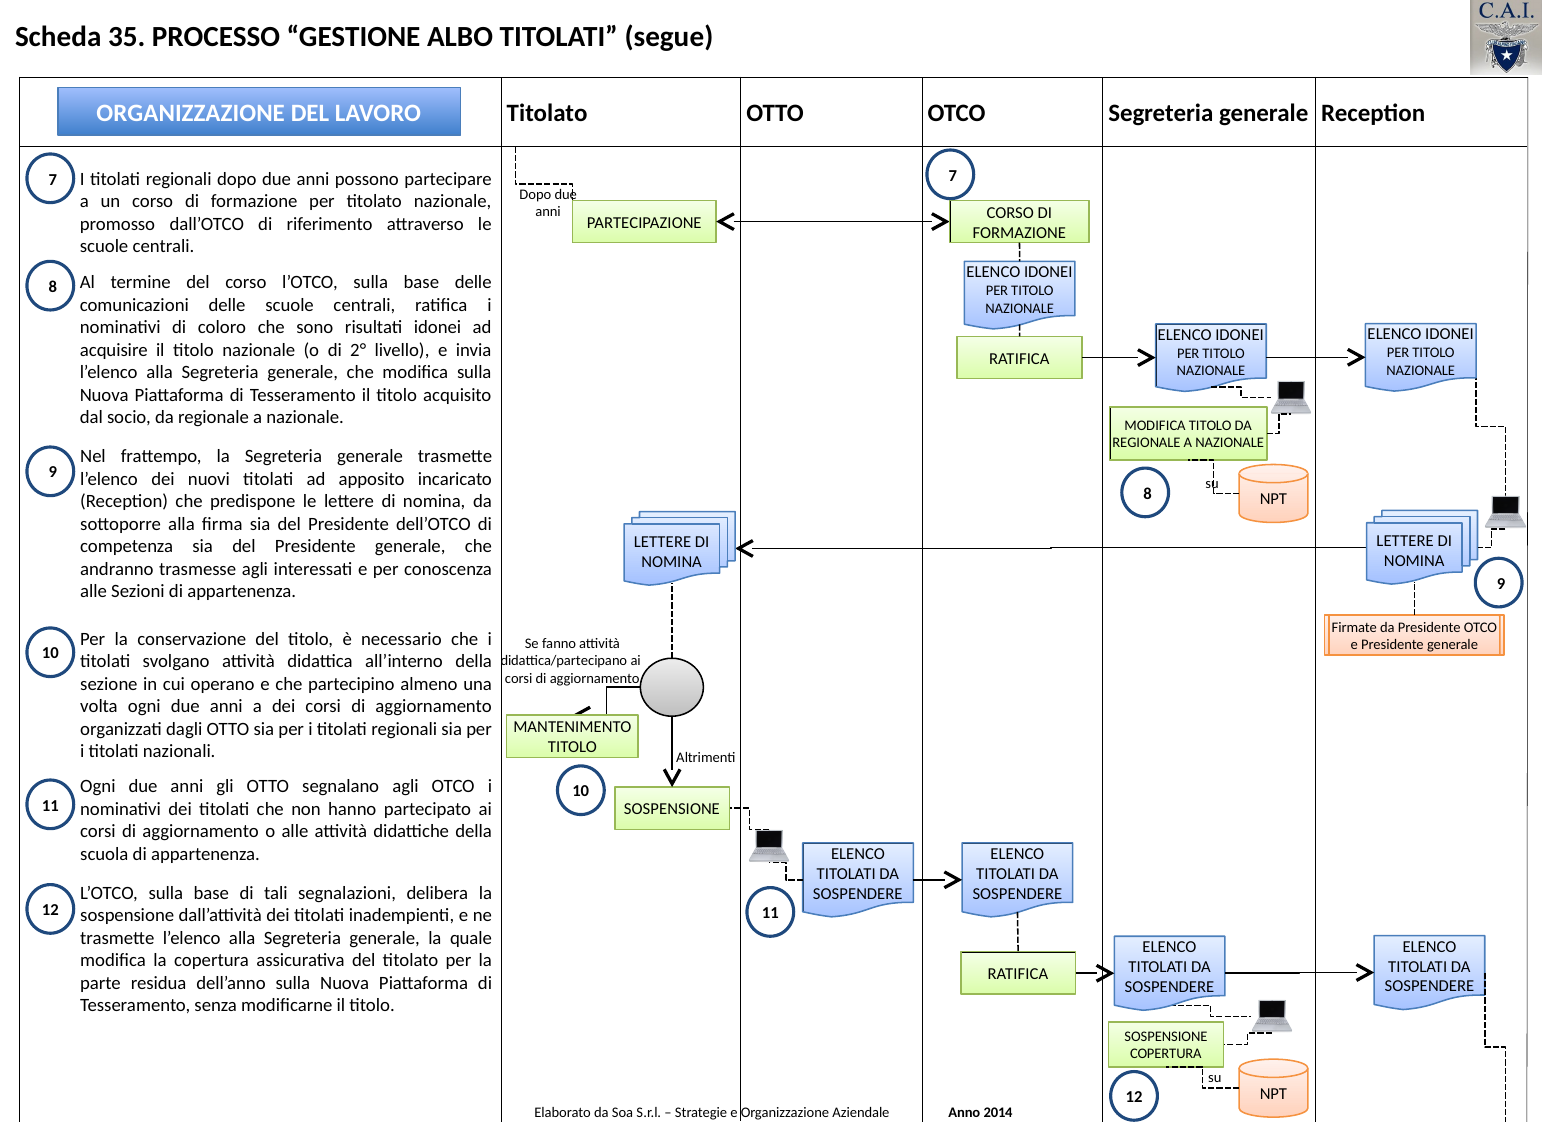

Scheda 35. PROCESSO “GESTIONE ALBO TITOLATI” (segue)
OTTO
Titolato
OTCO
Segreteria generale
Reception
ORGANIZZAZIONE DEL LAVORO
7
7
I titolati regionali dopo due anni possono partecipare a un corso di formazione per titolato nazionale, promosso dall’OTCO di riferimento attraverso le scuole centrali.
Dopo due anni
PARTECIPAZIONE
CORSO DI FORMAZIONE
8
ELENCO IDONEI PER TITOLO NAZIONALE
Al termine del corso l’OTCO, sulla base delle comunicazioni delle scuole centrali, ratifica i nominativi di coloro che sono risultati idonei ad acquisire il titolo nazionale (o di 2° livello), e invia l’elenco alla Segreteria generale, che modifica sulla Nuova Piattaforma di Tesseramento il titolo acquisito dal socio, da regionale a nazionale.
ELENCO IDONEI PER TITOLO NAZIONALE
ELENCO IDONEI PER TITOLO NAZIONALE
RATIFICA
MODIFICA TITOLO DA REGIONALE A NAZIONALE
Nel frattempo, la Segreteria generale trasmette l’elenco dei nuovi titolati ad apposito incaricato (Reception) che predispone le lettere di nomina, da sottoporre alla firma sia del Presidente dell’OTCO di competenza sia del Presidente generale, che andranno trasmesse agli interessati e per conoscenza alle Sezioni di appartenenza.
9
NPT
su
8
LETTERE DI NOMINA
LETTERE DI NOMINA
9
Firmate da Presidente OTCO e Presidente generale
Per la conservazione del titolo, è necessario che i titolati svolgano attività didattica all’interno della sezione in cui operano e che partecipino almeno una volta ogni due anni a dei corsi di aggiornamento organizzati dagli OTTO sia per i titolati regionali sia per i titolati nazionali.
Se fanno attività didattica/partecipano ai
corsi di aggiornamento
10
MANTENIMENTO TITOLO
Altrimenti
10
Ogni due anni gli OTTO segnalano agli OTCO i nominativi dei titolati che non hanno partecipato ai corsi di aggiornamento o alle attività didattiche della scuola di appartenenza.
11
SOSPENSIONE
ELENCO TITOLATI DA SOSPENDERE
ELENCO TITOLATI DA SOSPENDERE
L’OTCO, sulla base di tali segnalazioni, delibera la sospensione dall’attività dei titolati inadempienti, e ne trasmette l’elenco alla Segreteria generale, la quale modifica la copertura assicurativa del titolato per la parte residua dell’anno sulla Nuova Piattaforma di Tesseramento, senza modificarne il titolo.
12
11
ELENCO TITOLATI DA SOSPENDERE
ELENCO TITOLATI DA SOSPENDERE
RATIFICA
SOSPENSIONE COPERTURA
NPT
su
12
Elaborato da Soa S.r.l. – Strategie e Organizzazione Aziendale Anno 2014